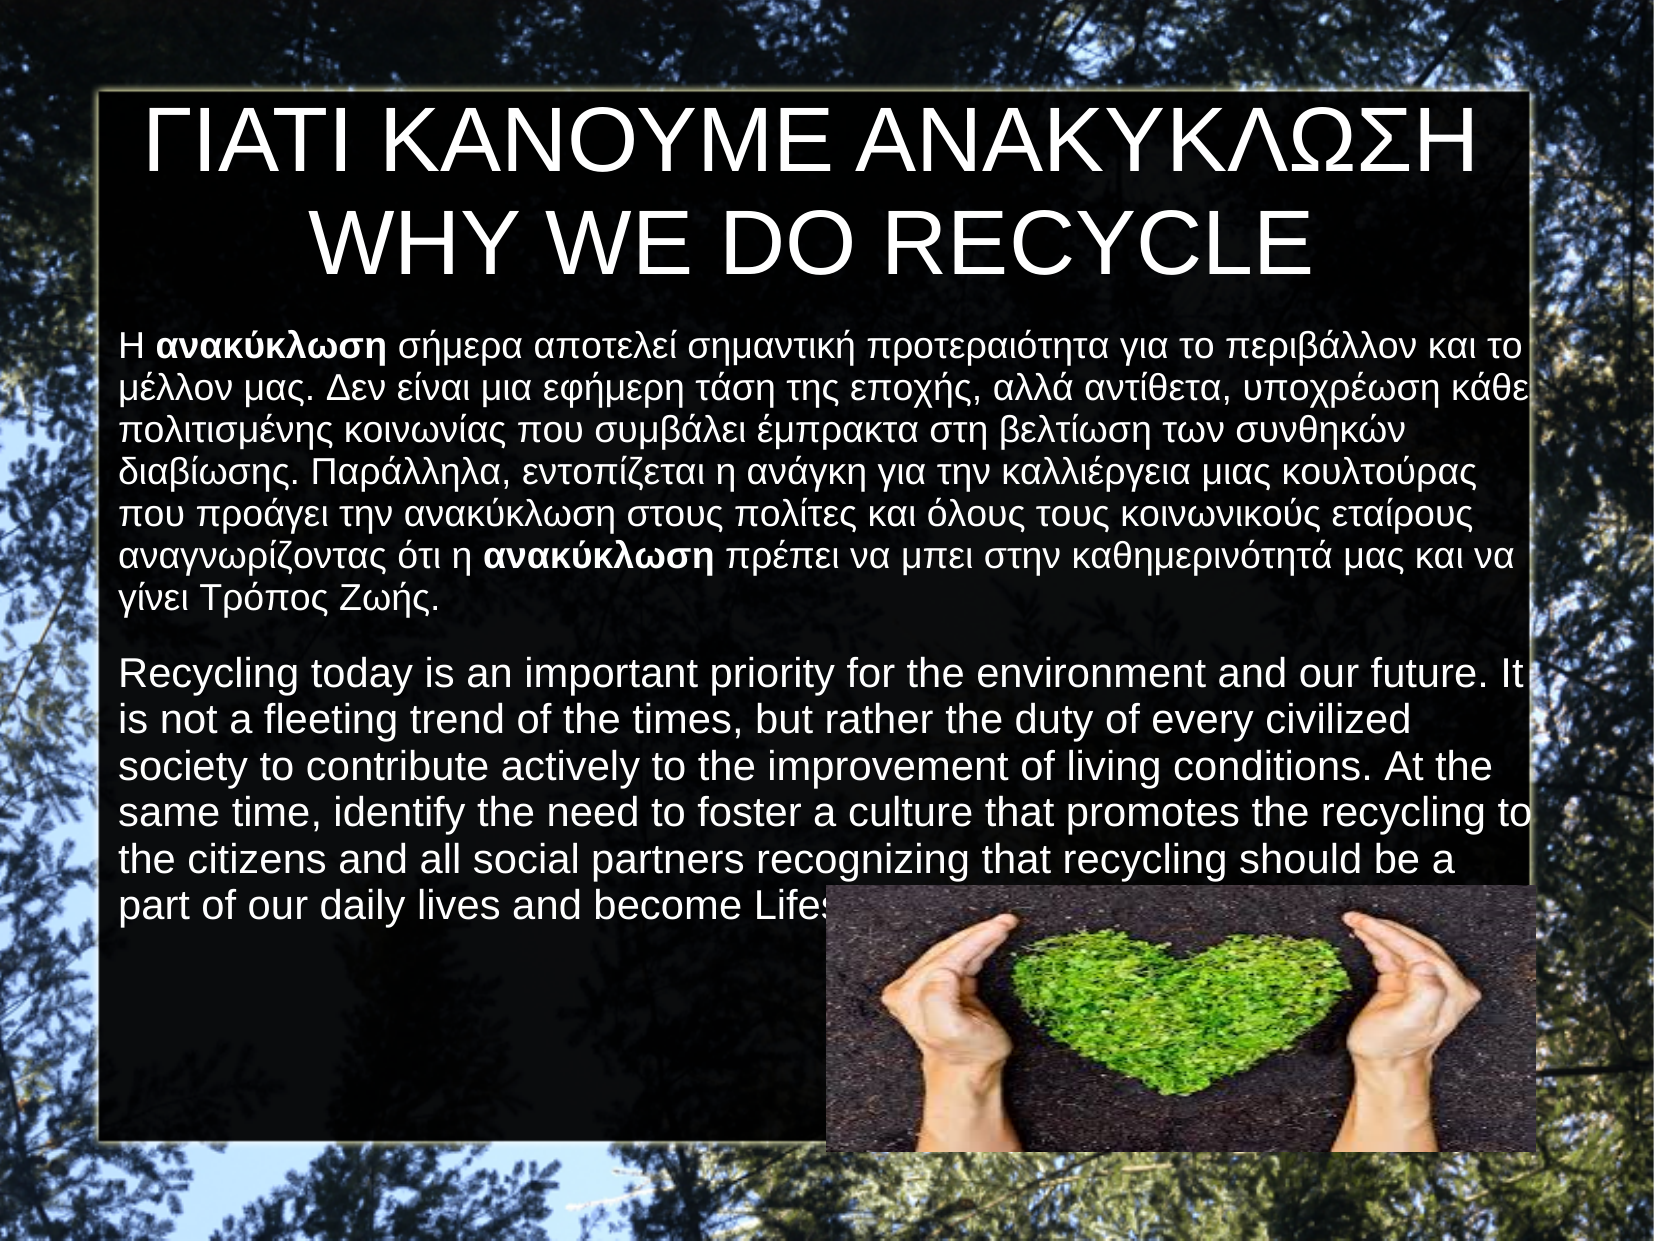

# ΓΙΑΤΙ ΚΑΝΟΥΜΕ ΑΝΑΚΥΚΛΩΣΗ WHY WE DO RECYCLE
Η ανακύκλωση σήμερα αποτελεί σημαντική προτεραιότητα για το περιβάλλον και το μέλλον μας. Δεν είναι μια εφήμερη τάση της εποχής, αλλά αντίθετα, υποχρέωση κάθε πολιτισμένης κοινωνίας που συμβάλει έμπρακτα στη βελτίωση των συνθηκών διαβίωσης. Παράλληλα, εντοπίζεται η ανάγκη για την καλλιέργεια μιας κουλτούρας που προάγει την ανακύκλωση στους πολίτες και όλους τους κοινωνικούς εταίρους αναγνωρίζοντας ότι η ανακύκλωση πρέπει να μπει στην καθημερινότητά μας και να γίνει Τρόπος Ζωής.
Recycling today is an important priority for the environment and our future. It is not a fleeting trend of the times, but rather the duty of every civilized society to contribute actively to the improvement of living conditions. At the same time, identify the need to foster a culture that promotes the recycling to the citizens and all social partners recognizing that recycling should be a part of our daily lives and become Lifestyle